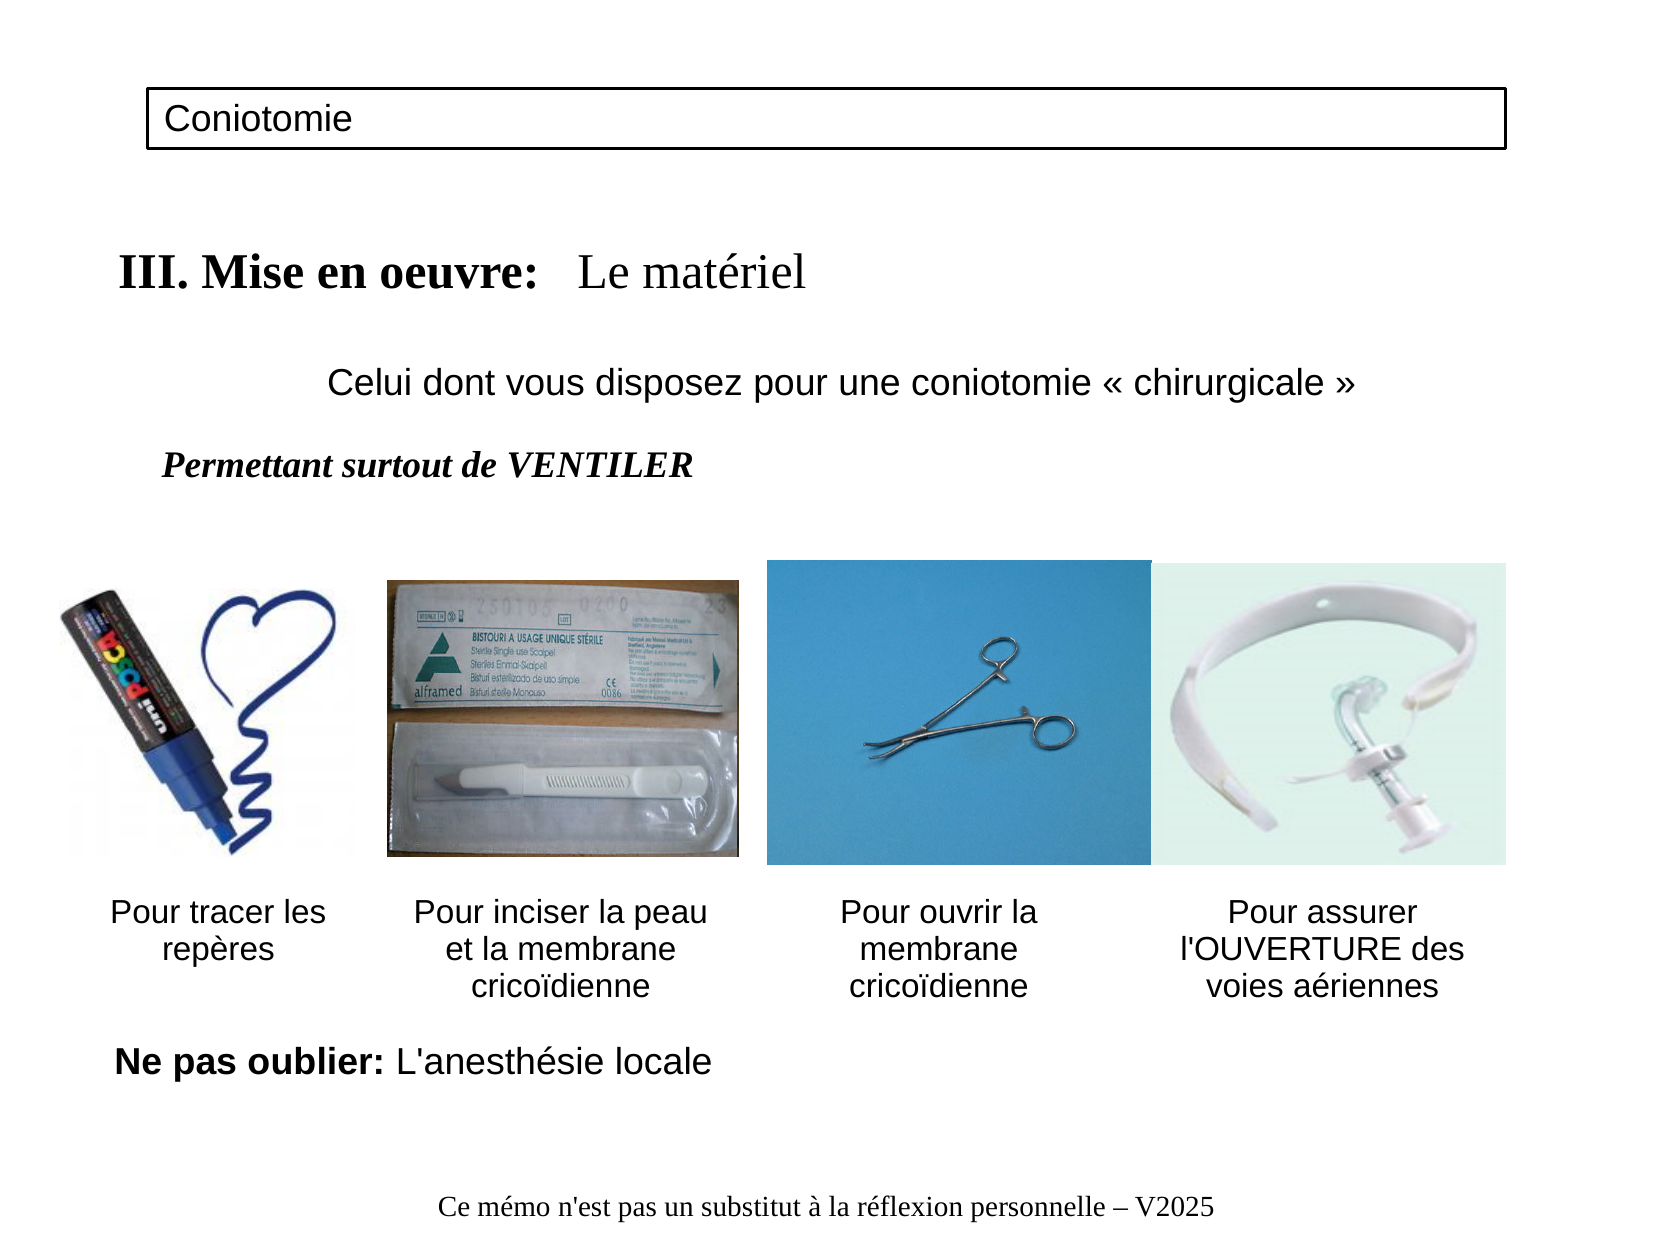

Coniotomie
III. Mise en oeuvre: Le matériel
Celui dont vous disposez pour une coniotomie « chirurgicale »
Permettant surtout de VENTILER
Pour tracer les repères
Pour inciser la peau et la membrane cricoïdienne
Pour ouvrir la membrane cricoïdienne
Pour assurer l'OUVERTURE des voies aériennes
Ne pas oublier: L'anesthésie locale
Ce mémo n'est pas un substitut à la réflexion personnelle – V2025